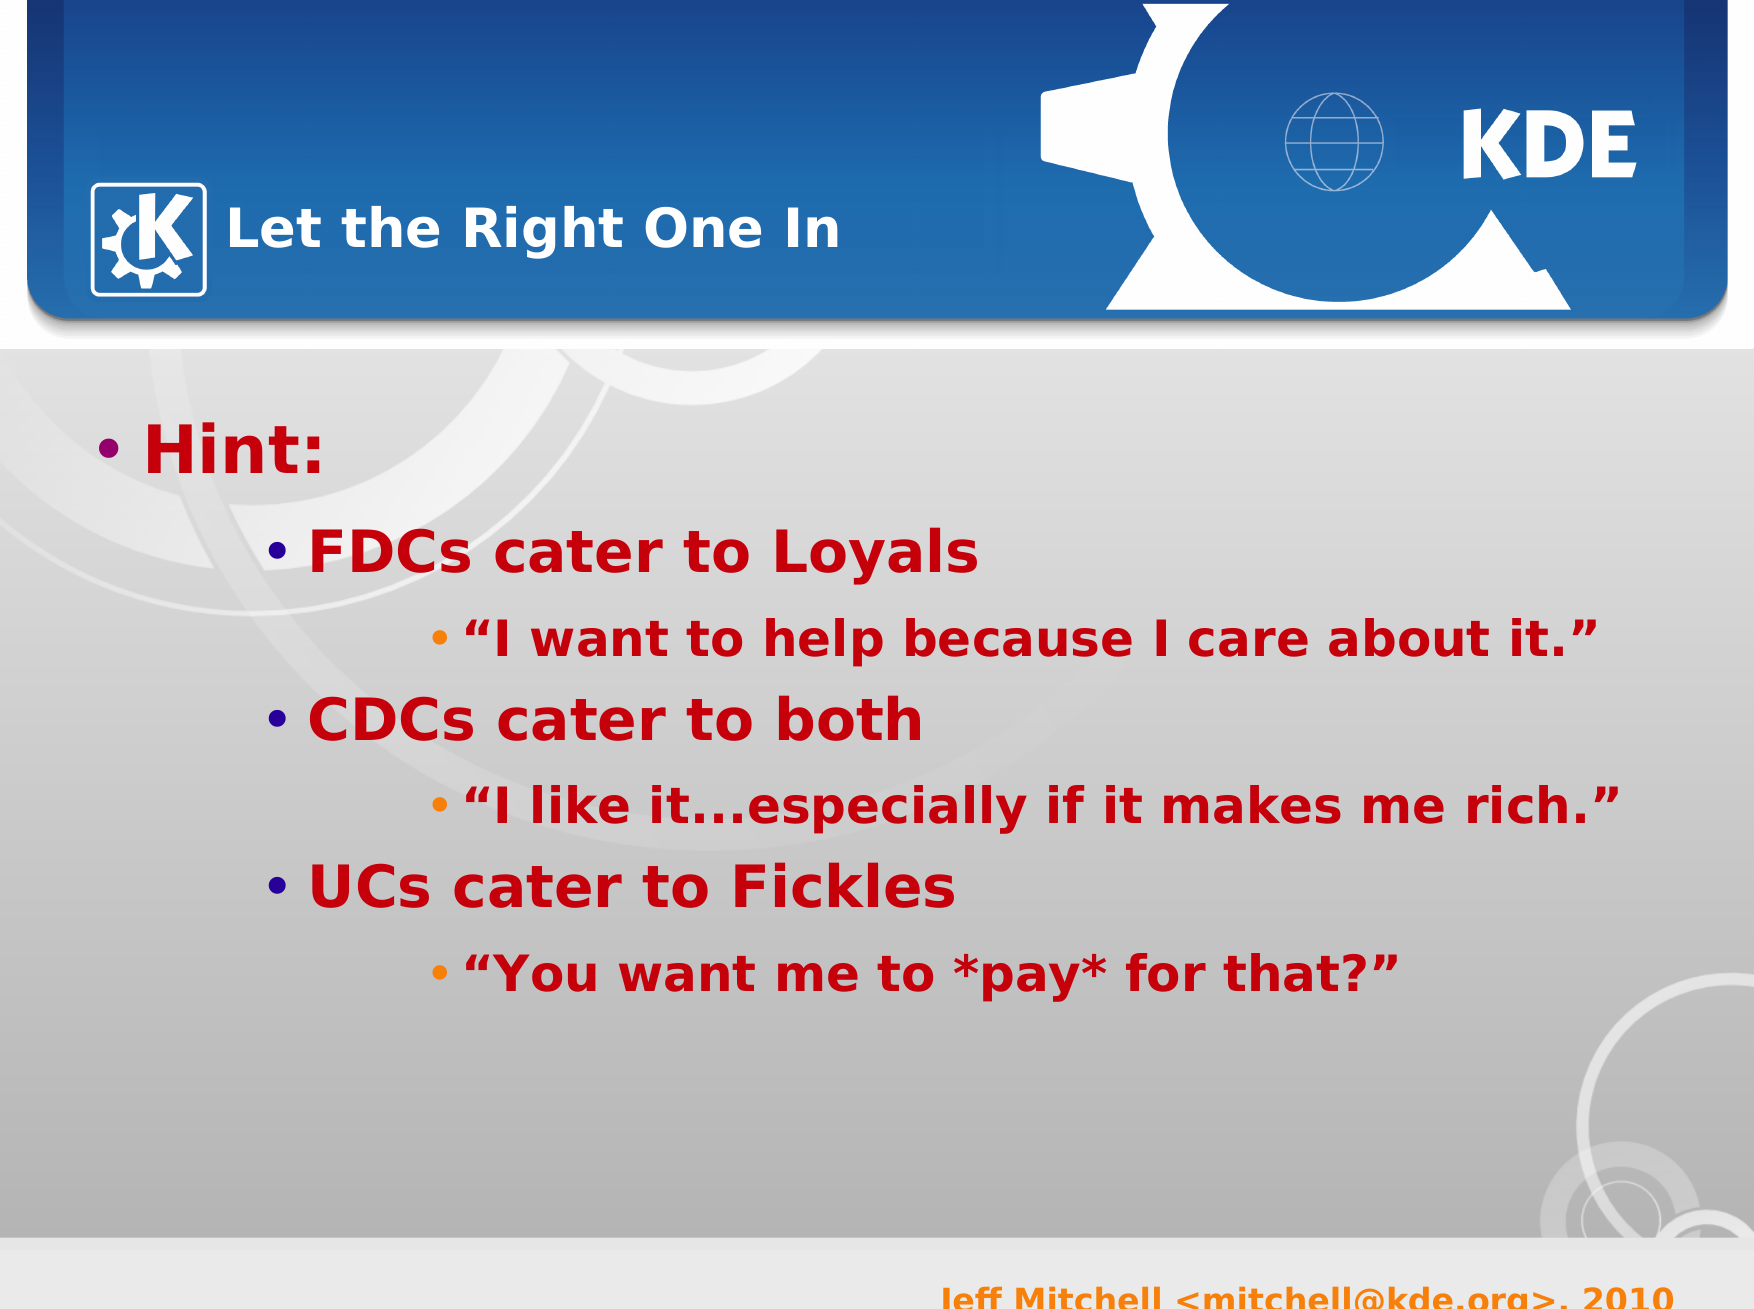

# Let the Right One In
Hint:
FDCs cater to Loyals
“I want to help because I care about it.”
CDCs cater to both
“I like it...especially if it makes me rich.”
UCs cater to Fickles
“You want me to *pay* for that?”